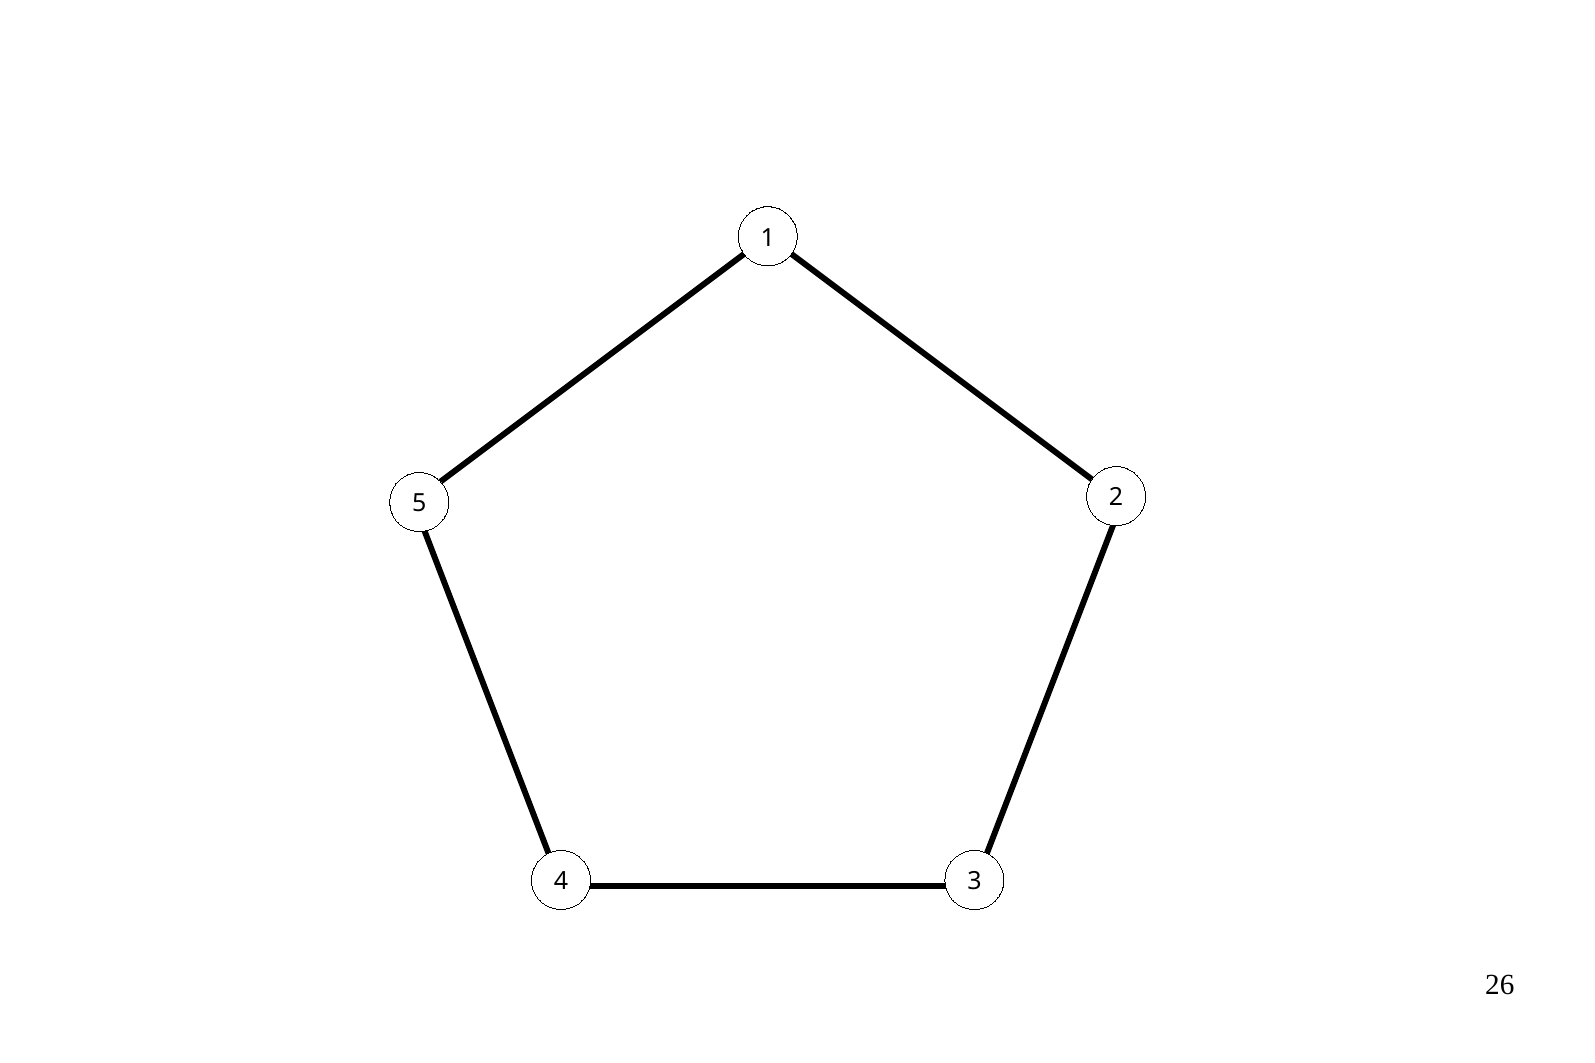

#
1
2
5
4
3
26